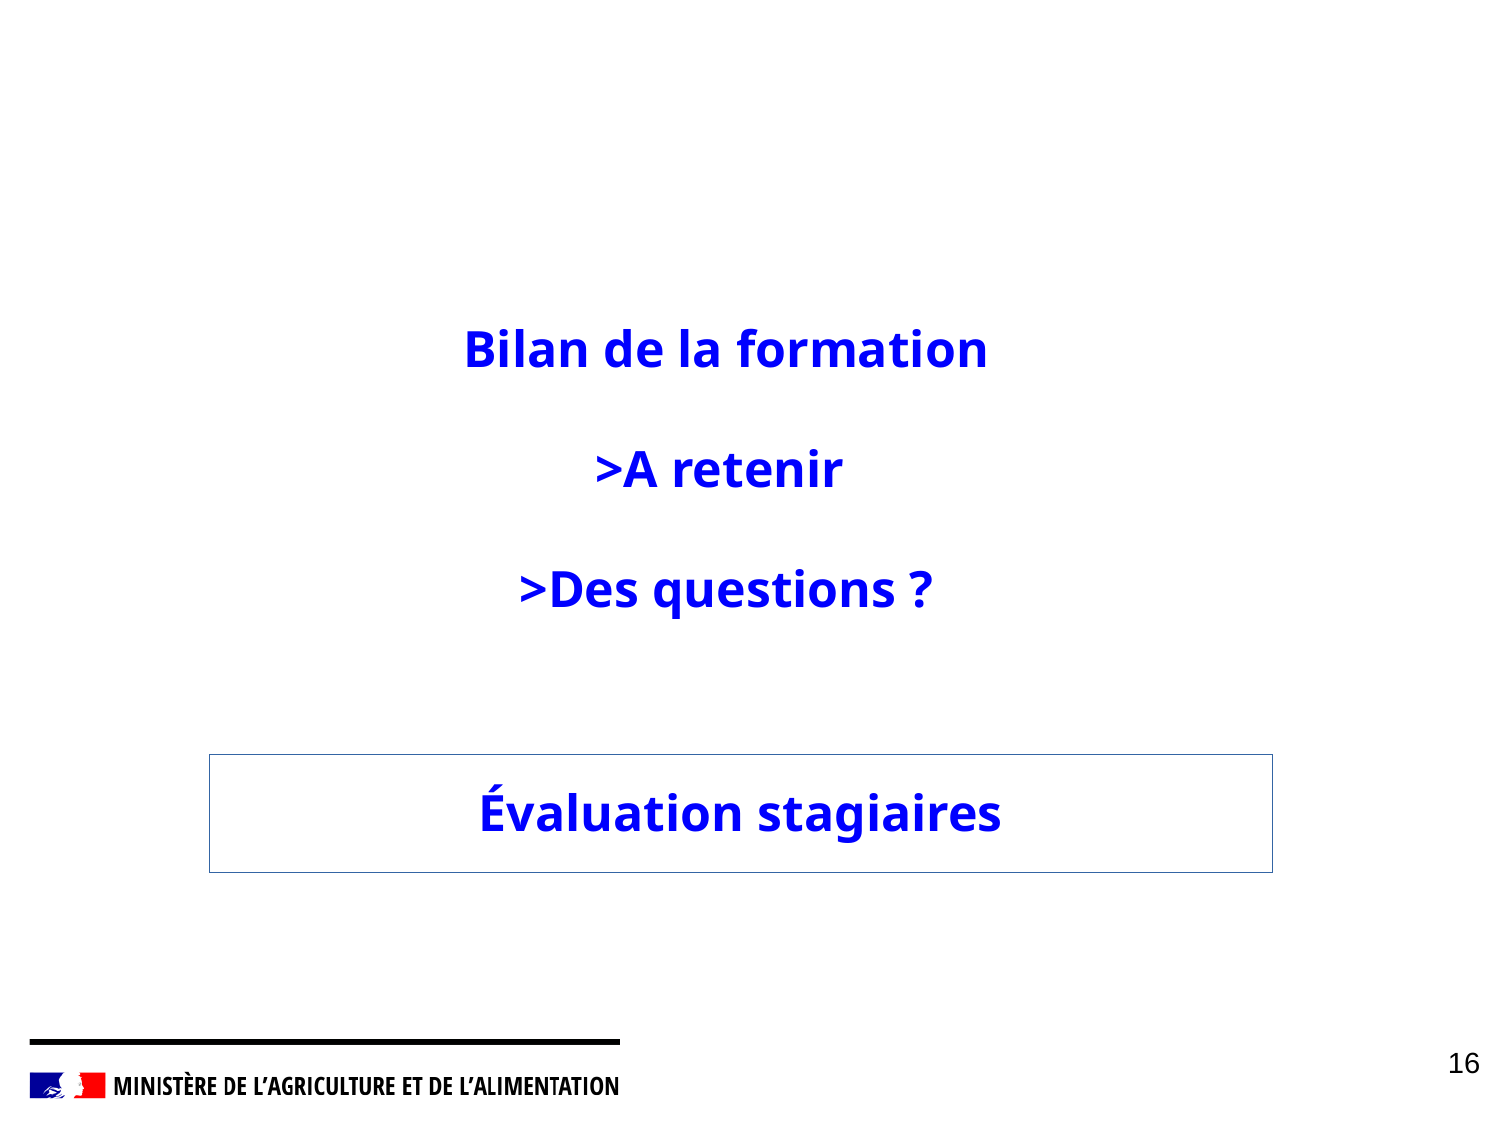

Bilan de la formation
>A retenir
>Des questions ?
Évaluation stagiaires